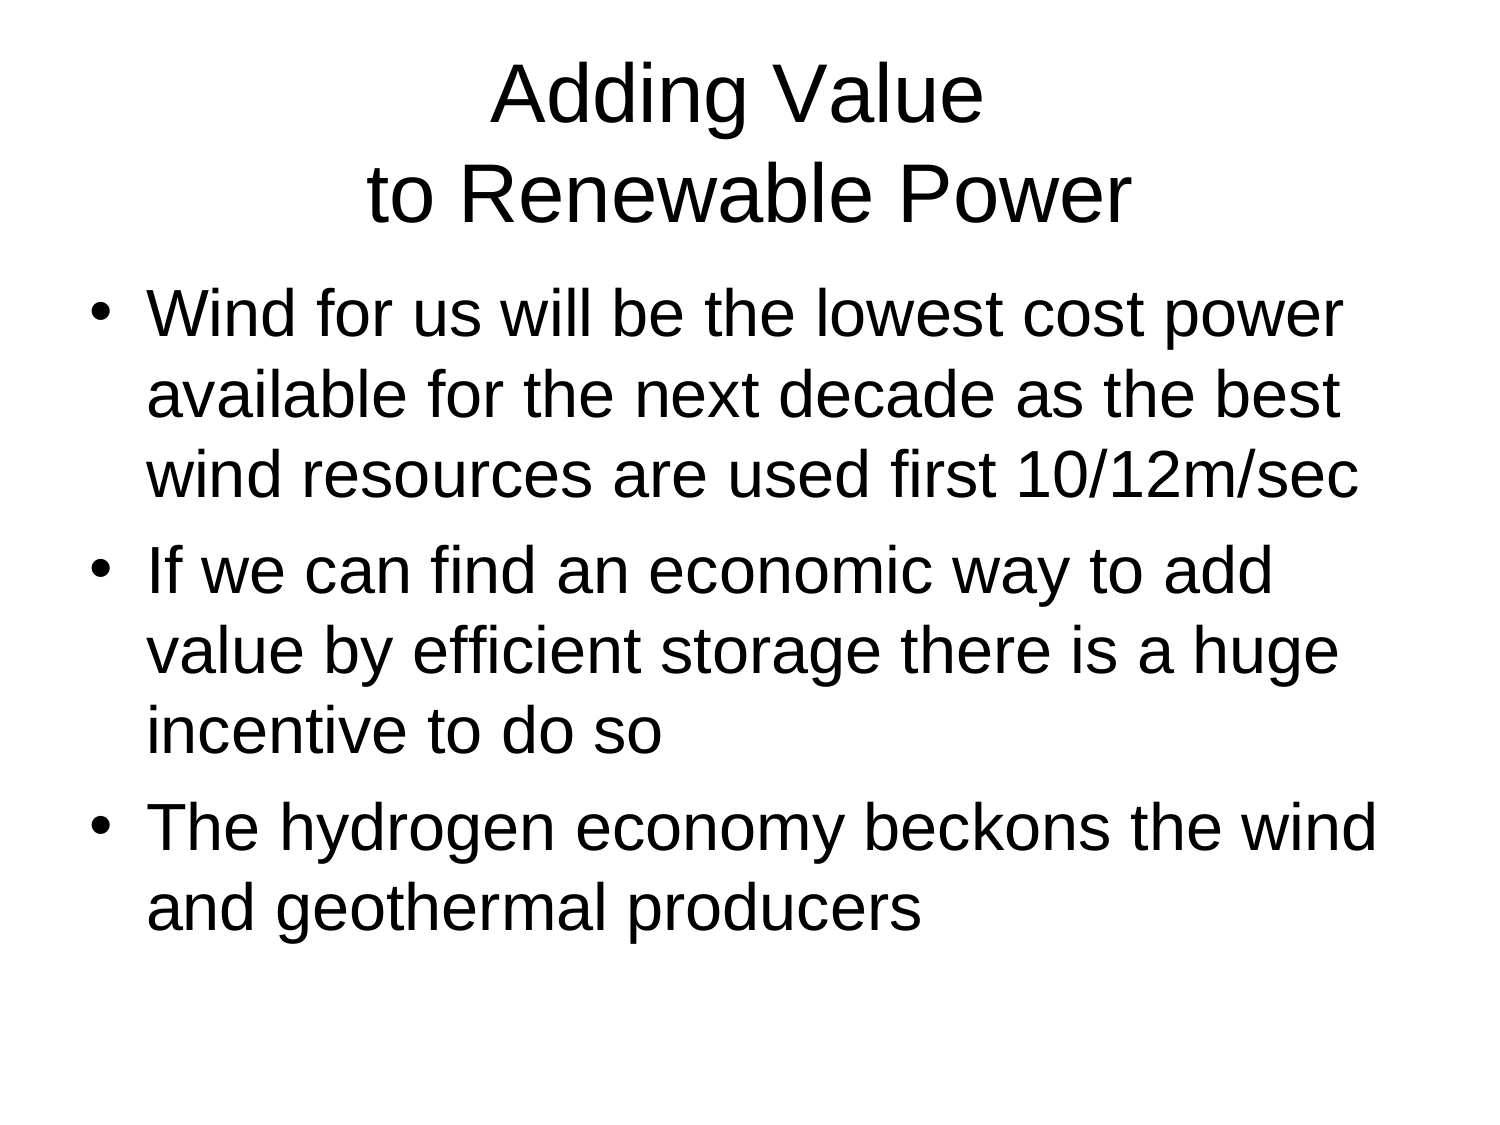

# Adding Value to Renewable Power
Wind for us will be the lowest cost power available for the next decade as the best wind resources are used first 10/12m/sec
If we can find an economic way to add value by efficient storage there is a huge incentive to do so
The hydrogen economy beckons the wind and geothermal producers